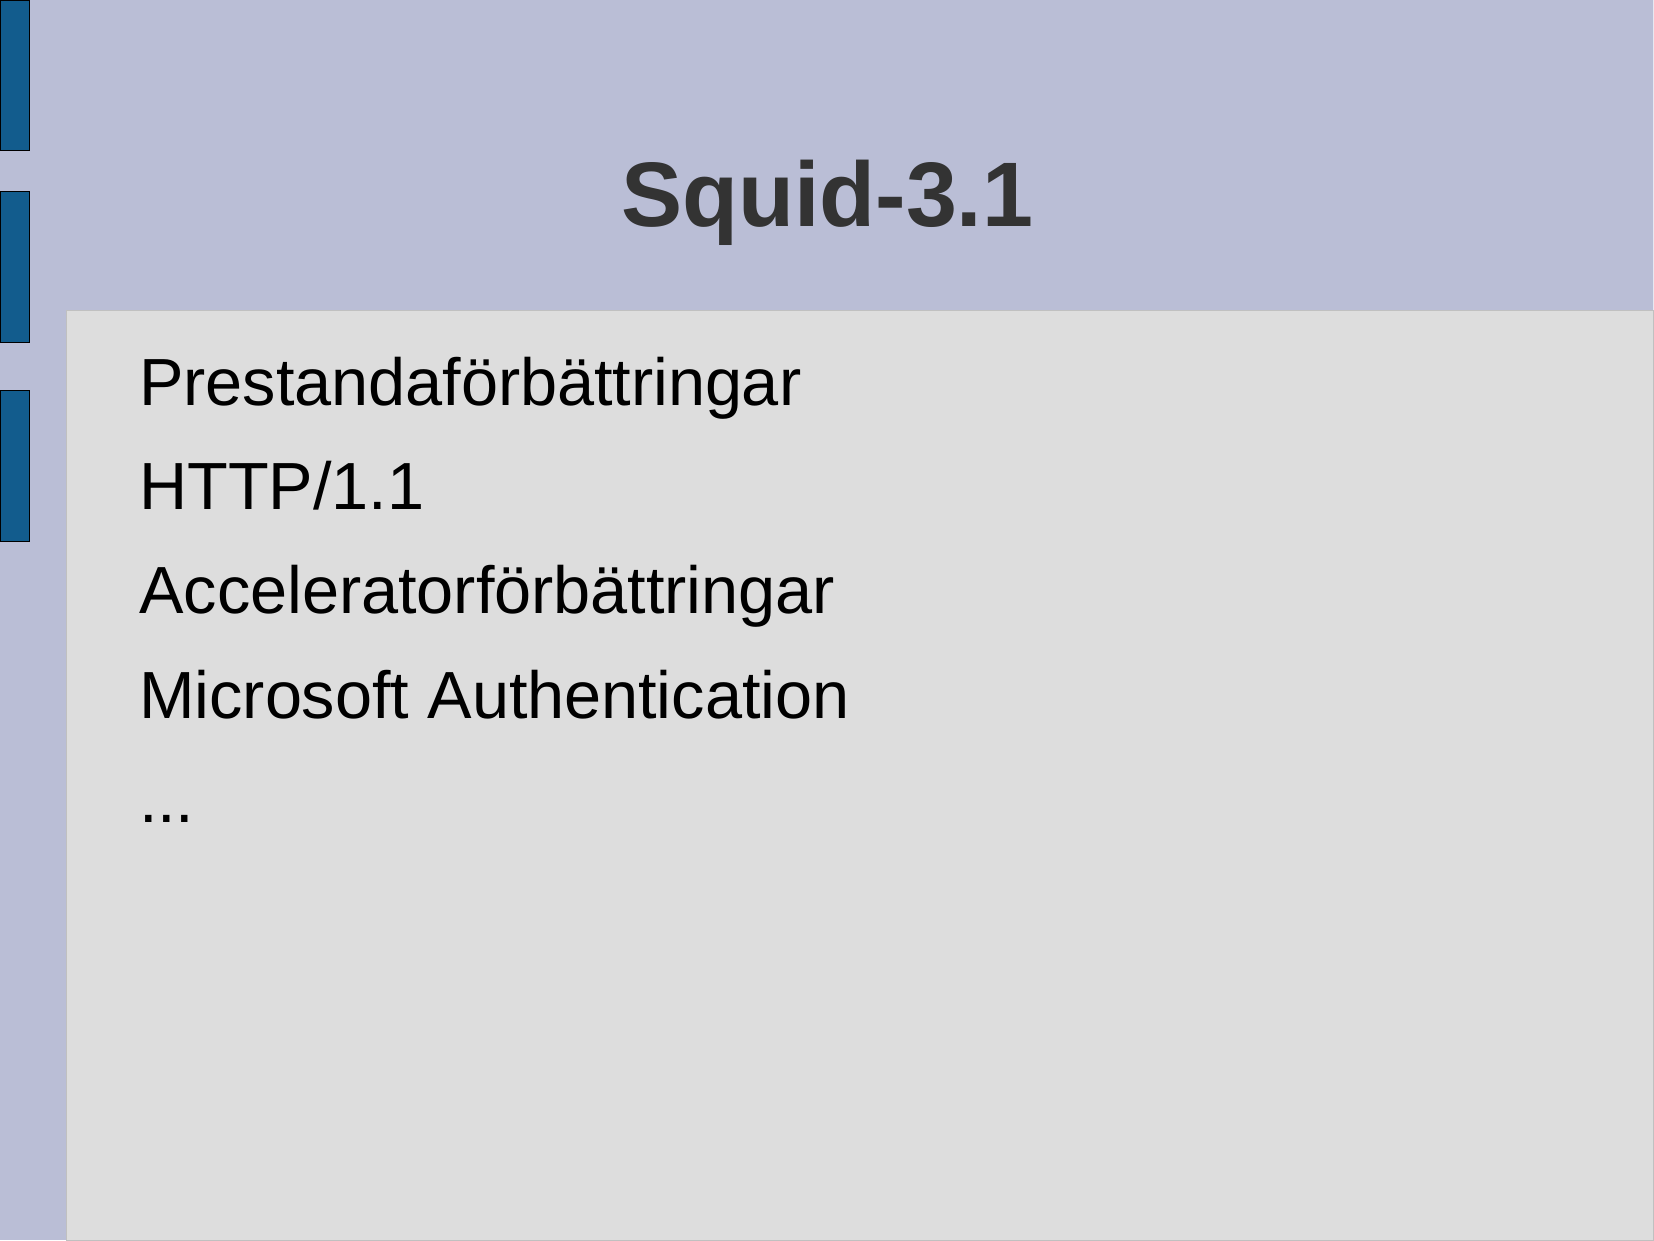

# Squid-3.1
Prestandaförbättringar
HTTP/1.1
Acceleratorförbättringar
Microsoft Authentication
...